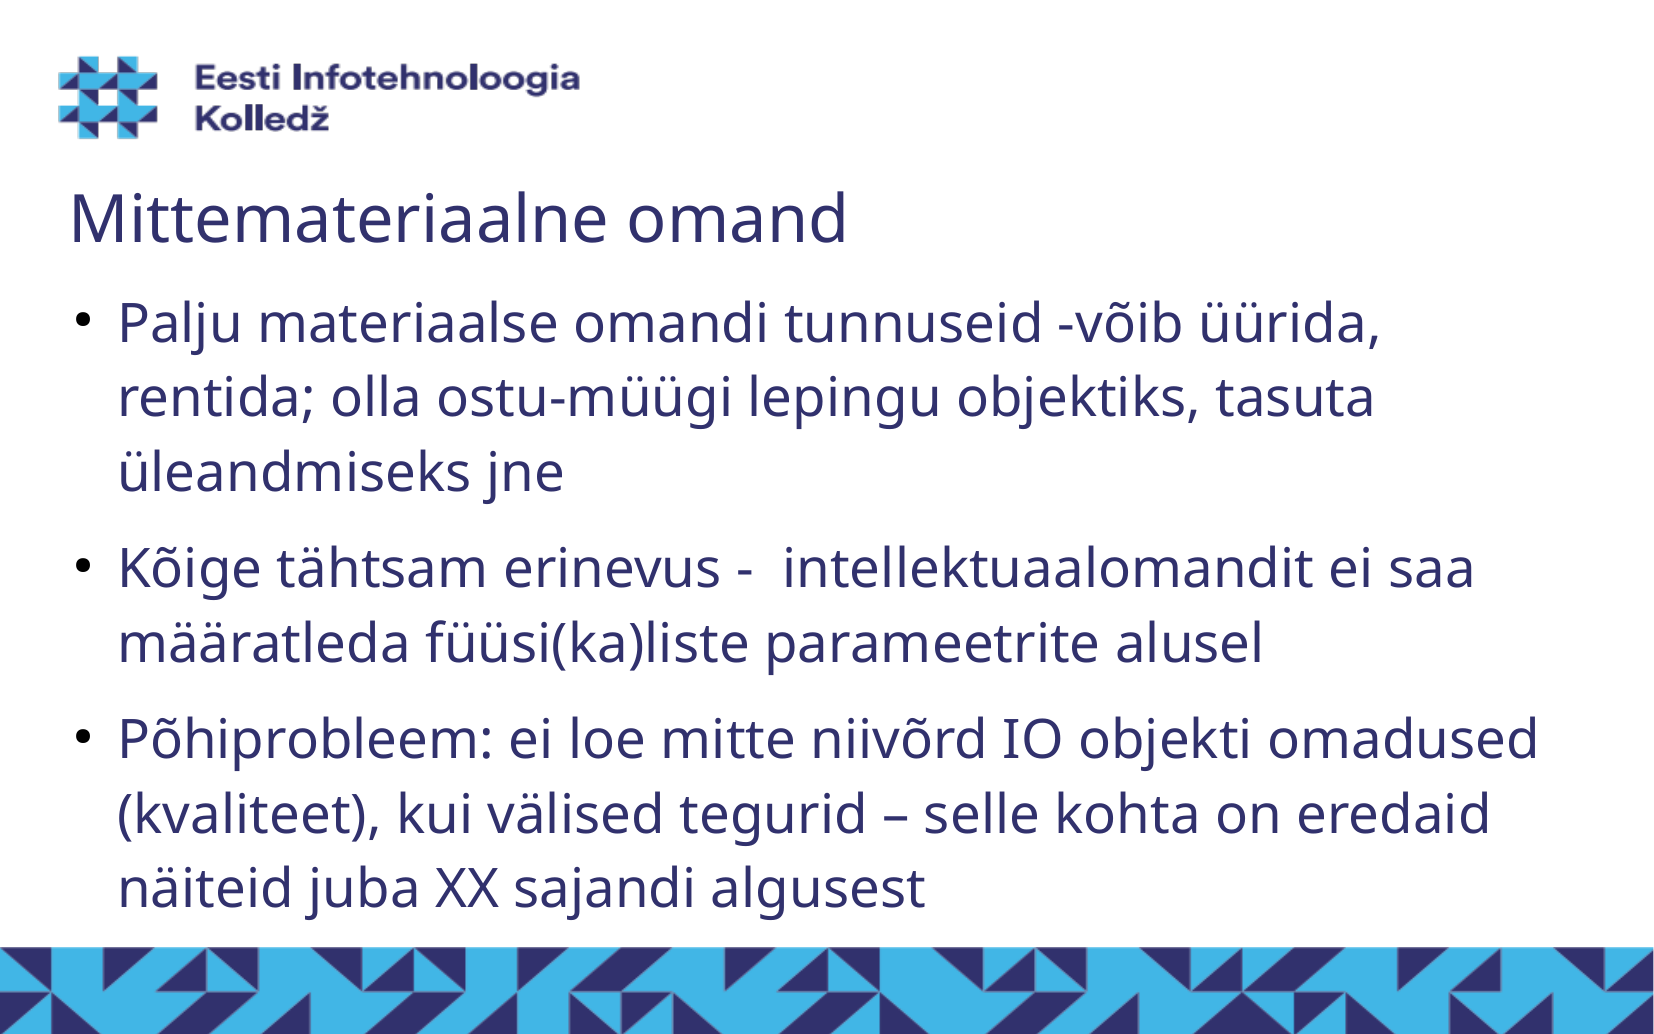

# Mittemateriaalne omand
Palju materiaalse omandi tunnuseid -võib üürida, rentida; olla ostu-müügi lepingu objektiks, tasuta üleandmiseks jne
Kõige tähtsam erinevus - intellektuaalomandit ei saa määratleda füüsi(ka)liste parameetrite alusel
Põhiprobleem: ei loe mitte niivõrd IO objekti omadused (kvaliteet), kui välised tegurid – selle kohta on eredaid näiteid juba XX sajandi algusest